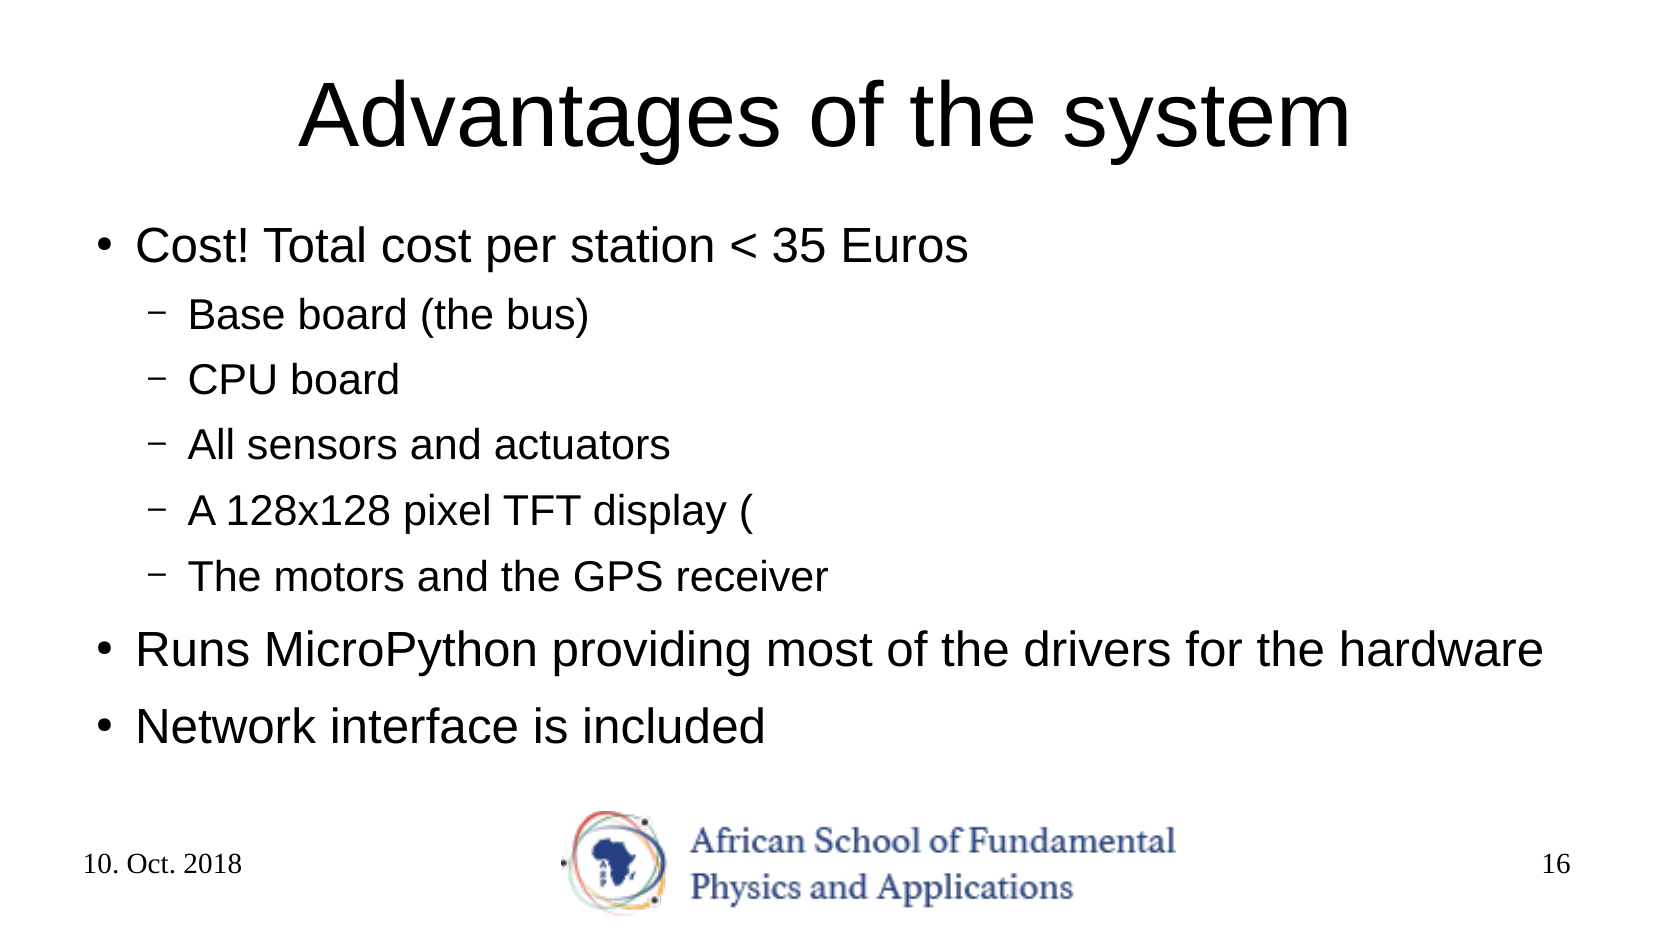

# Advantages of the system
Cost! Total cost per station < 35 Euros
Base board (the bus)
CPU board
All sensors and actuators
A 128x128 pixel TFT display (
The motors and the GPS receiver
Runs MicroPython providing most of the drivers for the hardware
Network interface is included
10. Oct. 2018
16